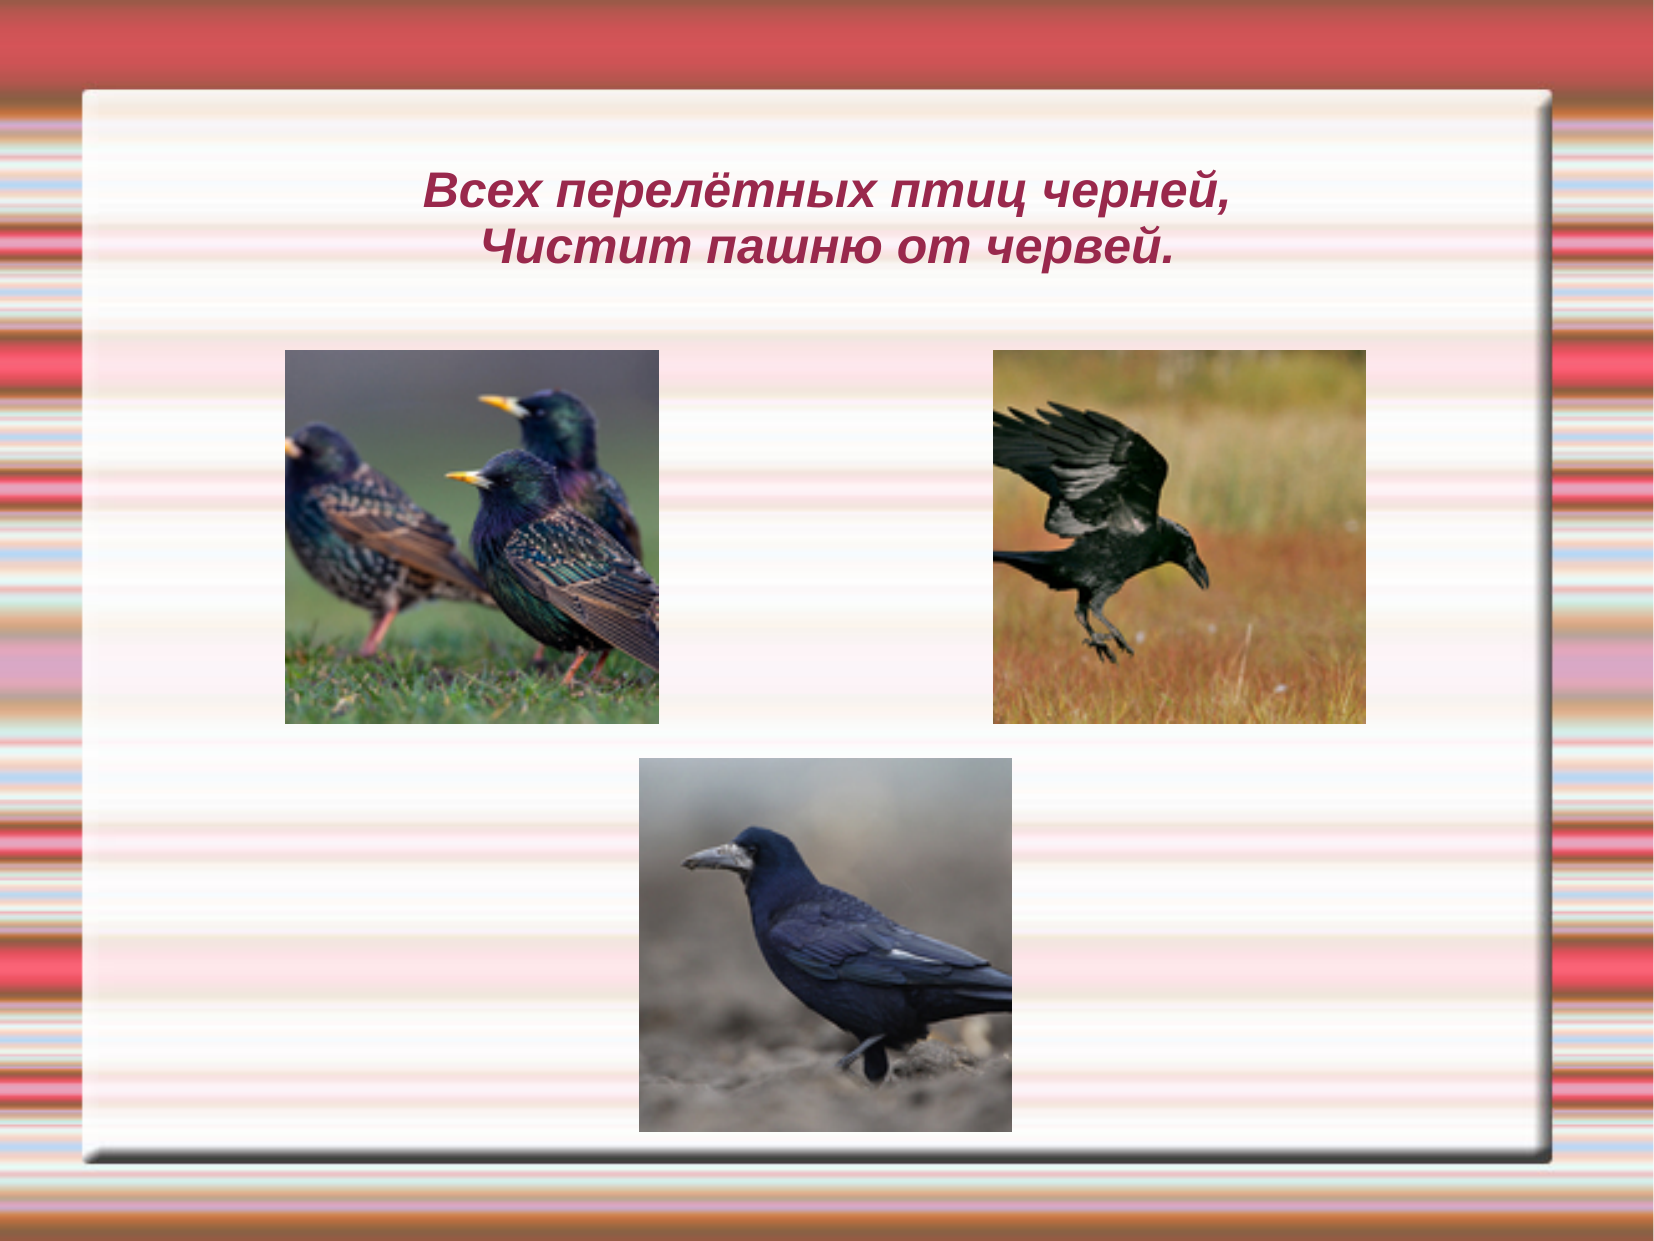

# Всех перелётных птиц черней, Чистит пашню от червей.